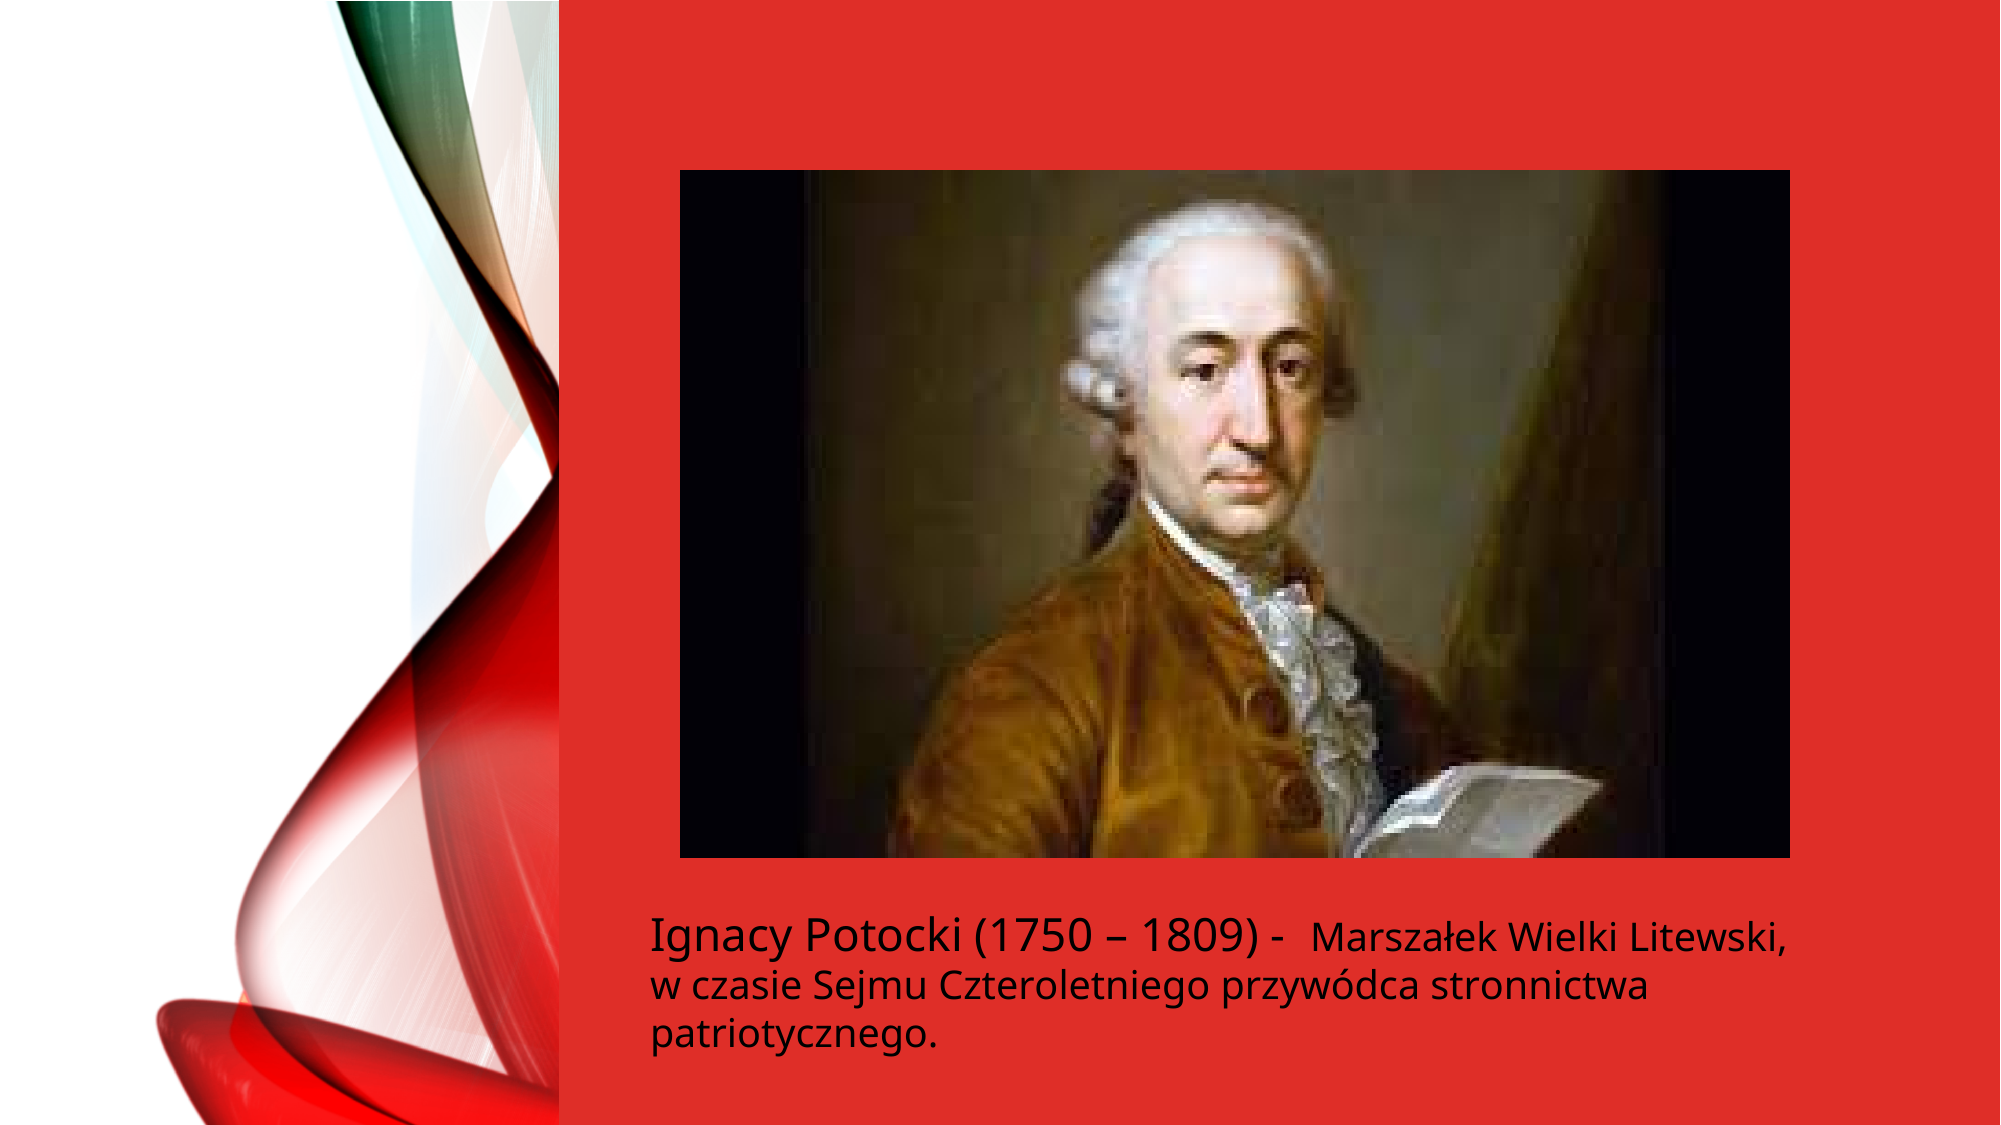

Ignacy Potocki (1750 – 1809) - Marszałek Wielki Litewski,
w czasie Sejmu Czteroletniego przywódca stronnictwa patriotycznego.